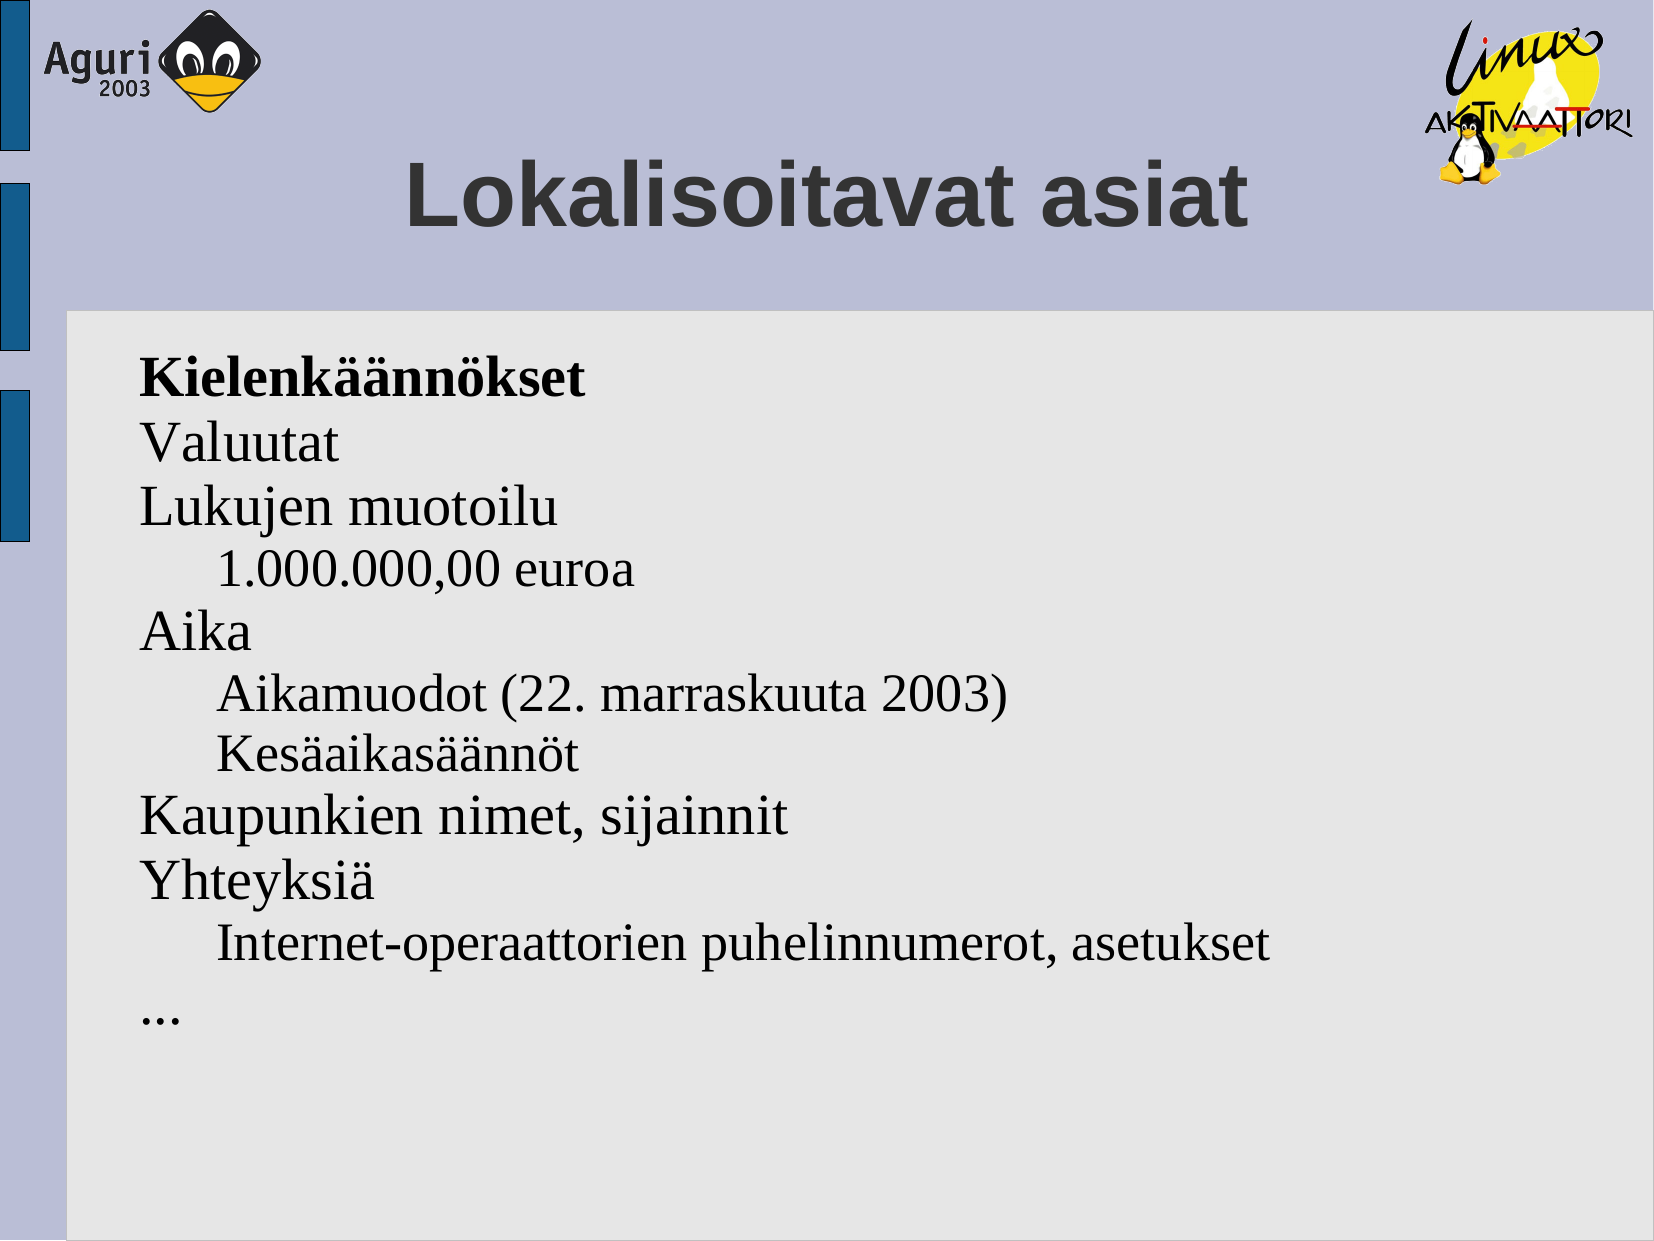

# Lokalisoitavat asiat
Kielenkäännökset
Valuutat
Lukujen muotoilu
1.000.000,00 euroa
Aika
Aikamuodot (22. marraskuuta 2003)
Kesäaikasäännöt
Kaupunkien nimet, sijainnit
Yhteyksiä
Internet-operaattorien puhelinnumerot, asetukset
...